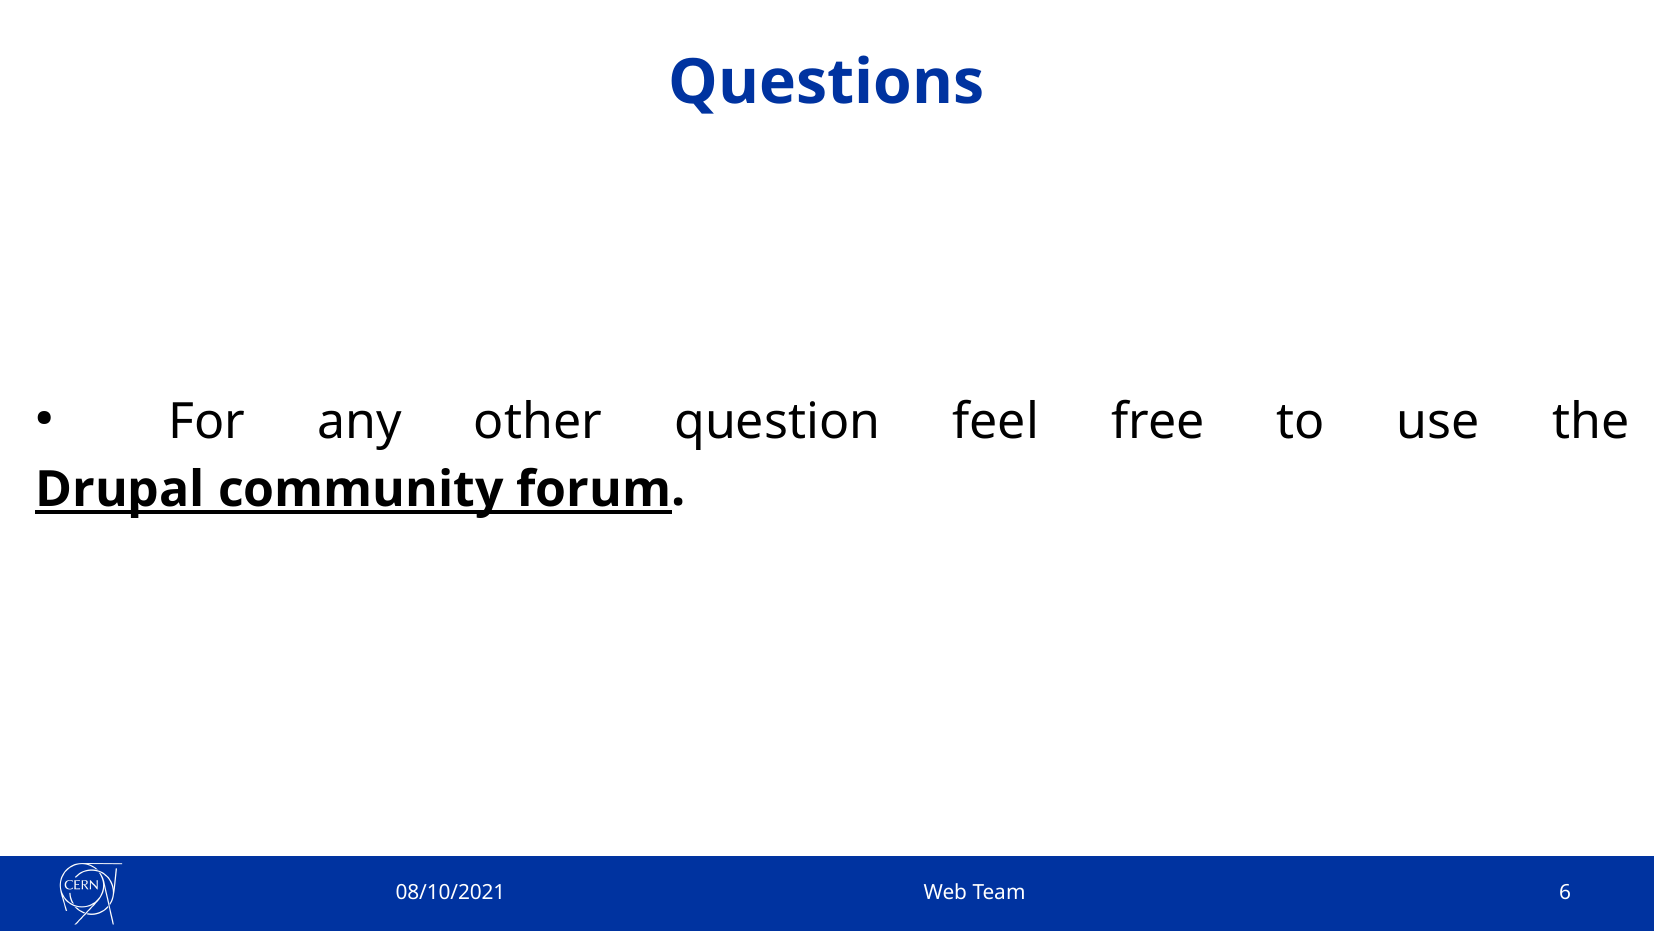

# Questions
 	For any other question feel free to use the Drupal community forum.
Presenter | Presentation Title
6